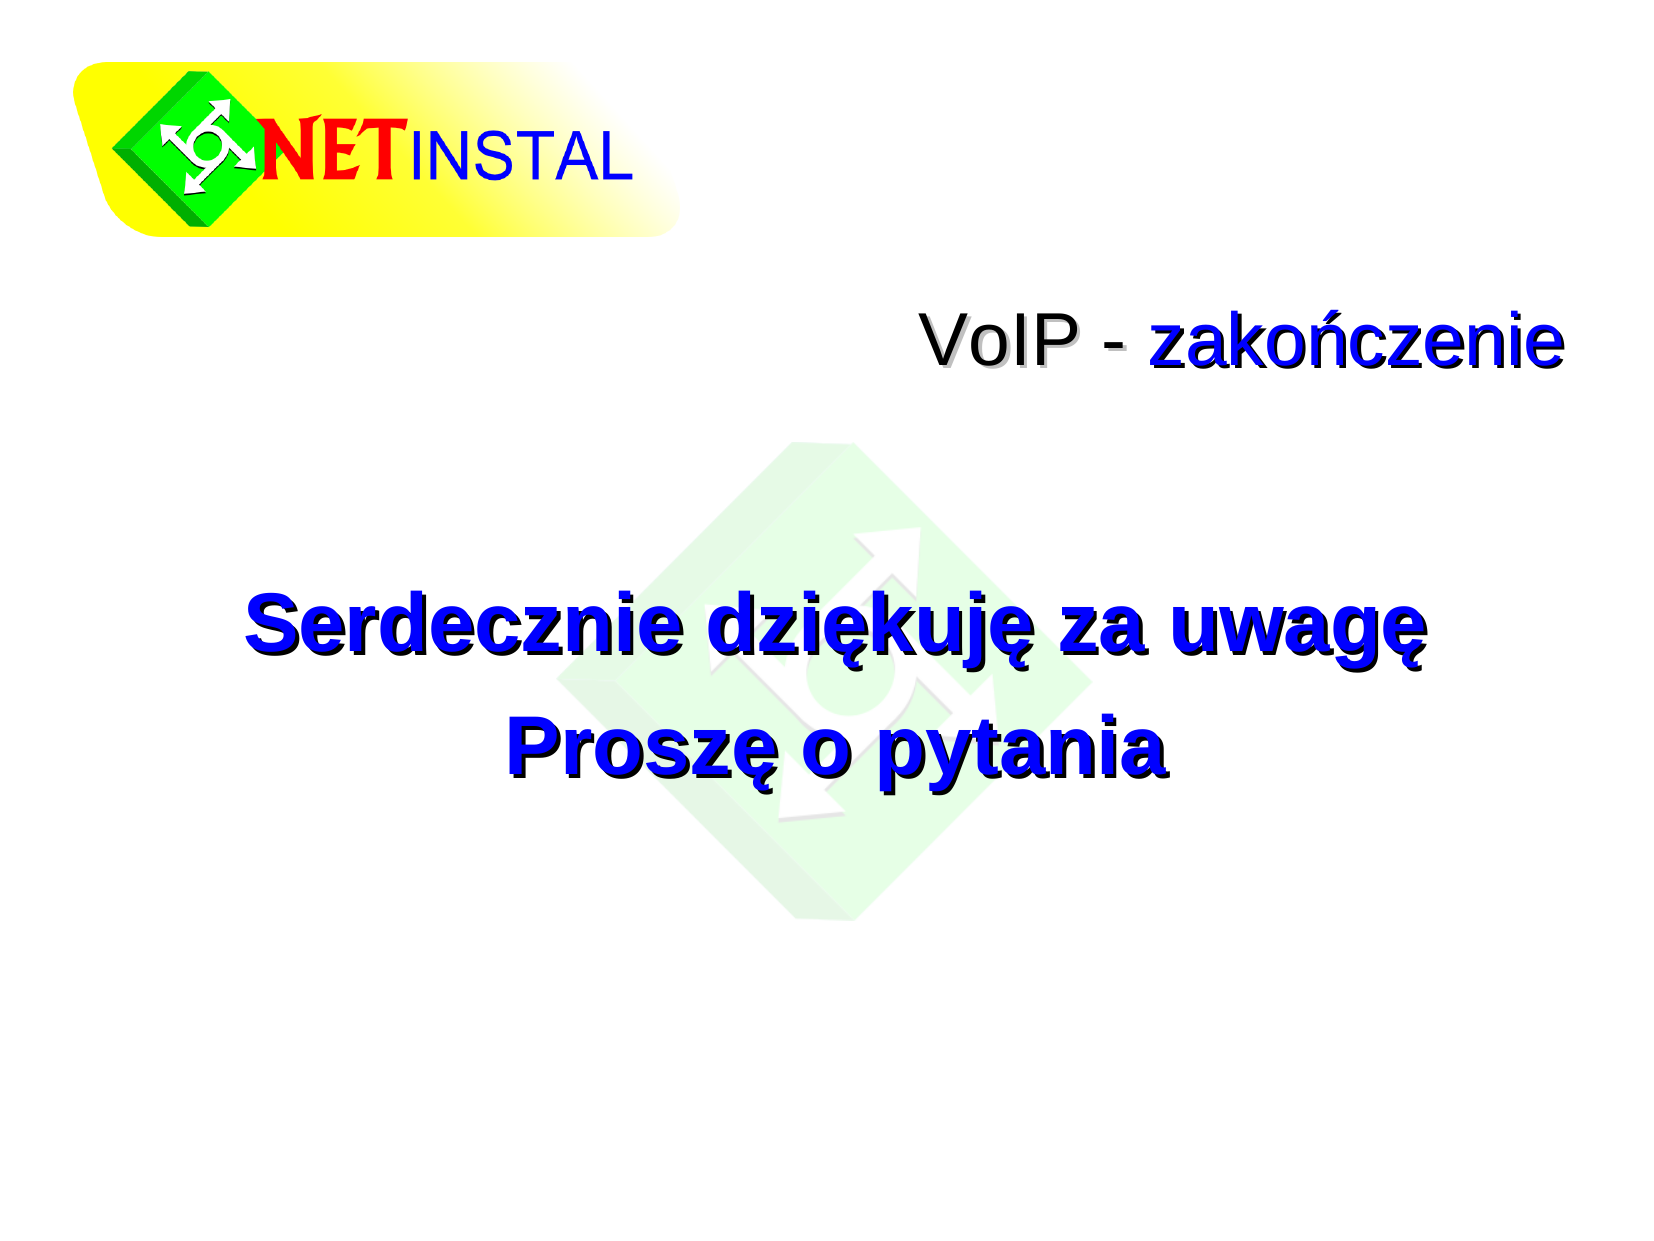

# VoIP - zakończenie
Serdecznie dziękuję za uwagę
Proszę o pytania